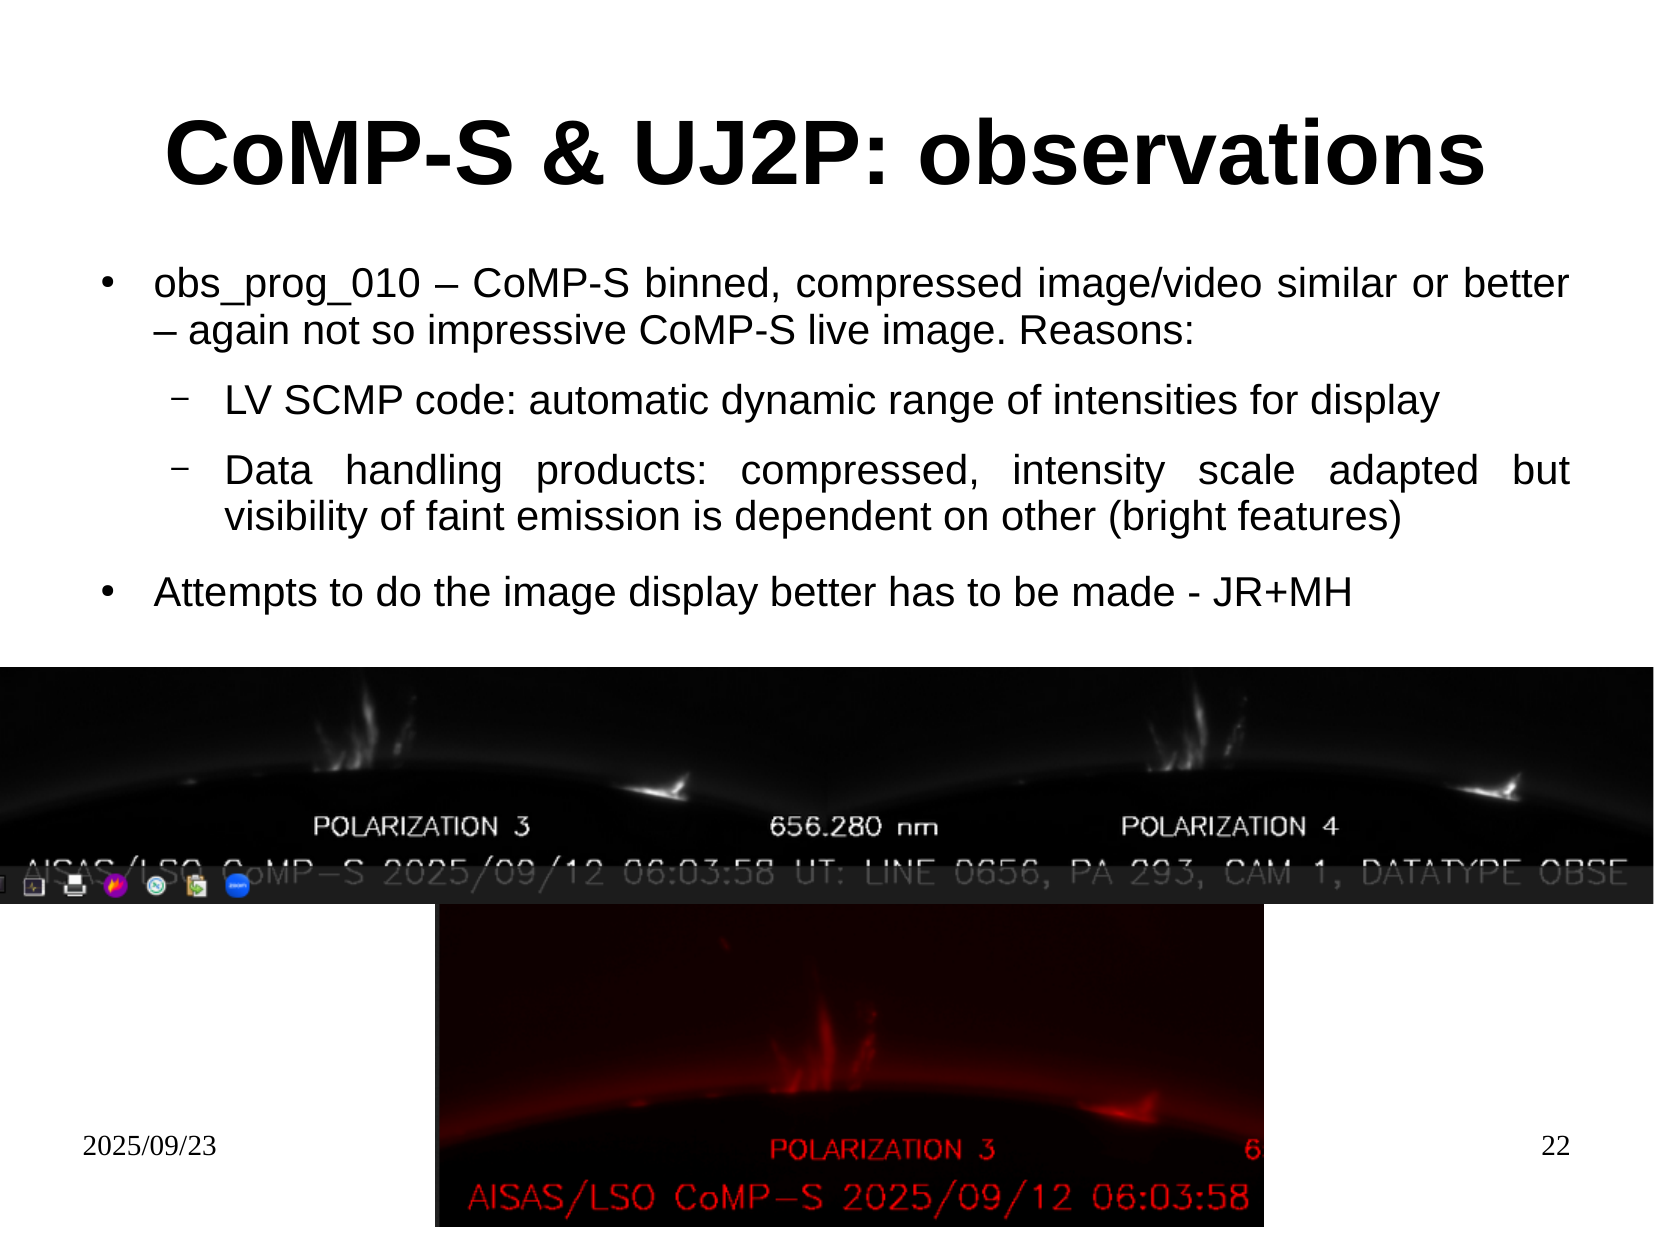

# CoMP-S & UJ2P: observations
obs_prog_010 – CoMP-S binned, compressed image/video similar or better – again not so impressive CoMP-S live image. Reasons:
LV SCMP code: automatic dynamic range of intensities for display
Data handling products: compressed, intensity scale adapted but visibility of faint emission is dependent on other (bright features)
Attempts to do the image display better has to be made - JR+MH
2025/09/23
LSO meeting
22